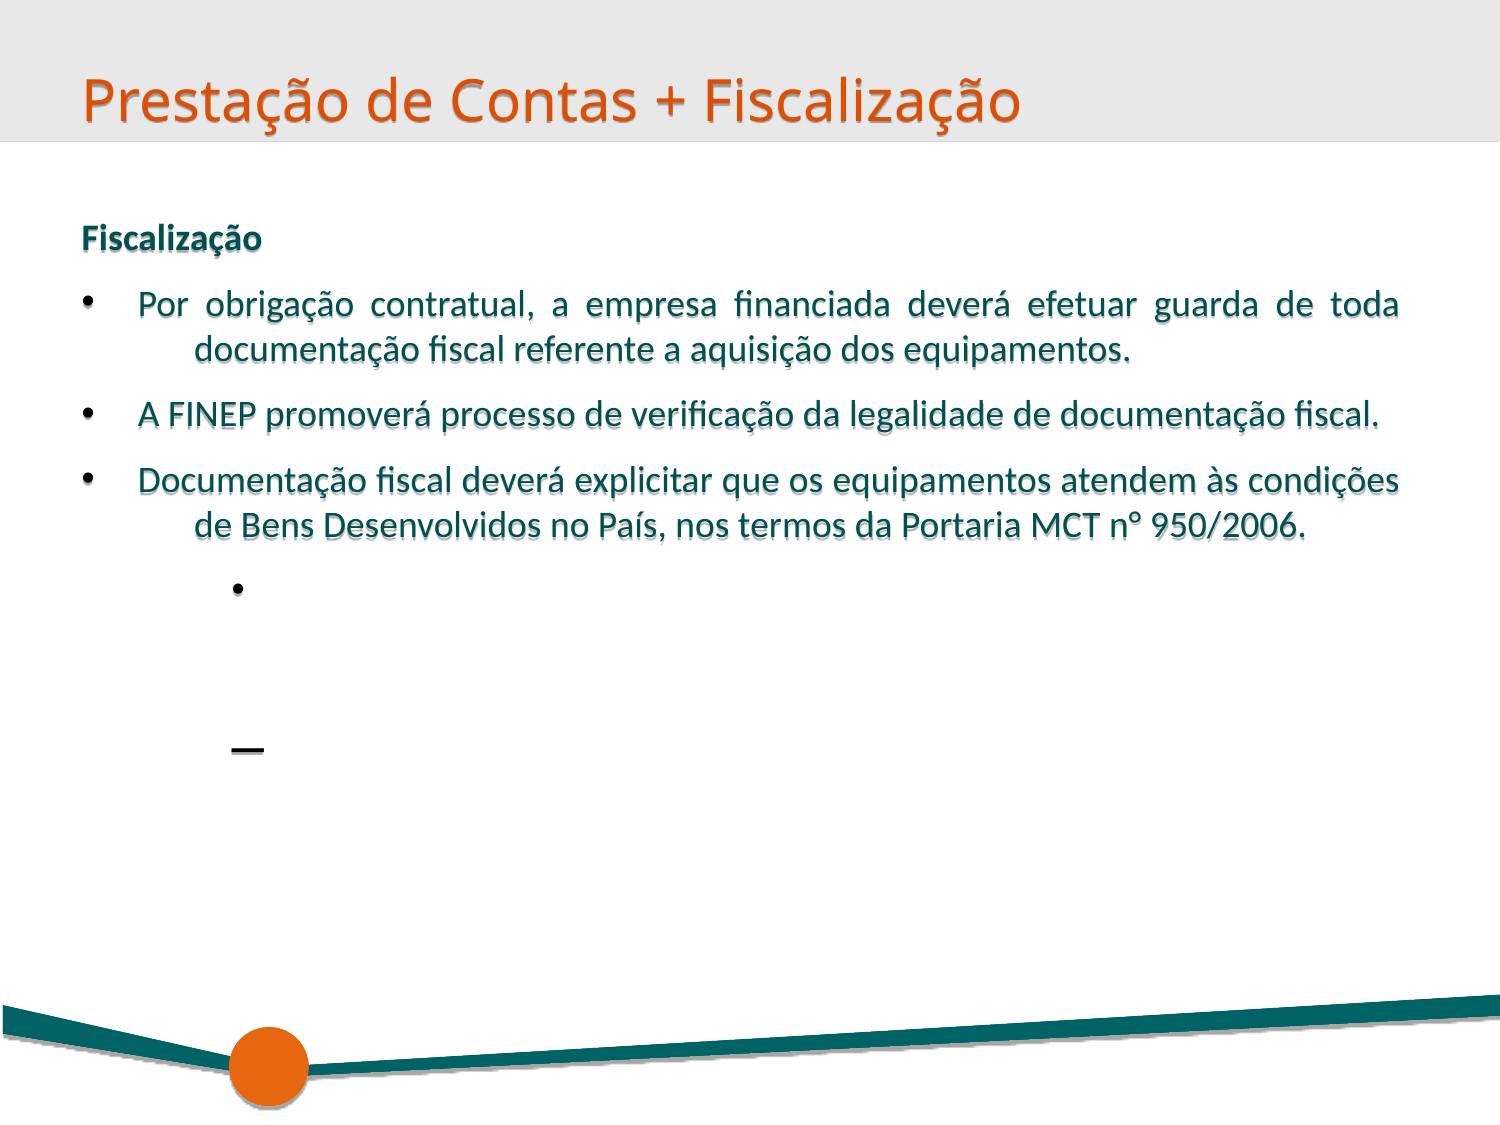

# Prestação de Contas + Fiscalização
Fiscalização
Por obrigação contratual, a empresa financiada deverá efetuar guarda de toda documentação fiscal referente a aquisição dos equipamentos.
A FINEP promoverá processo de verificação da legalidade de documentação fiscal.
Documentação fiscal deverá explicitar que os equipamentos atendem às condições de Bens Desenvolvidos no País, nos termos da Portaria MCT n° 950/2006.